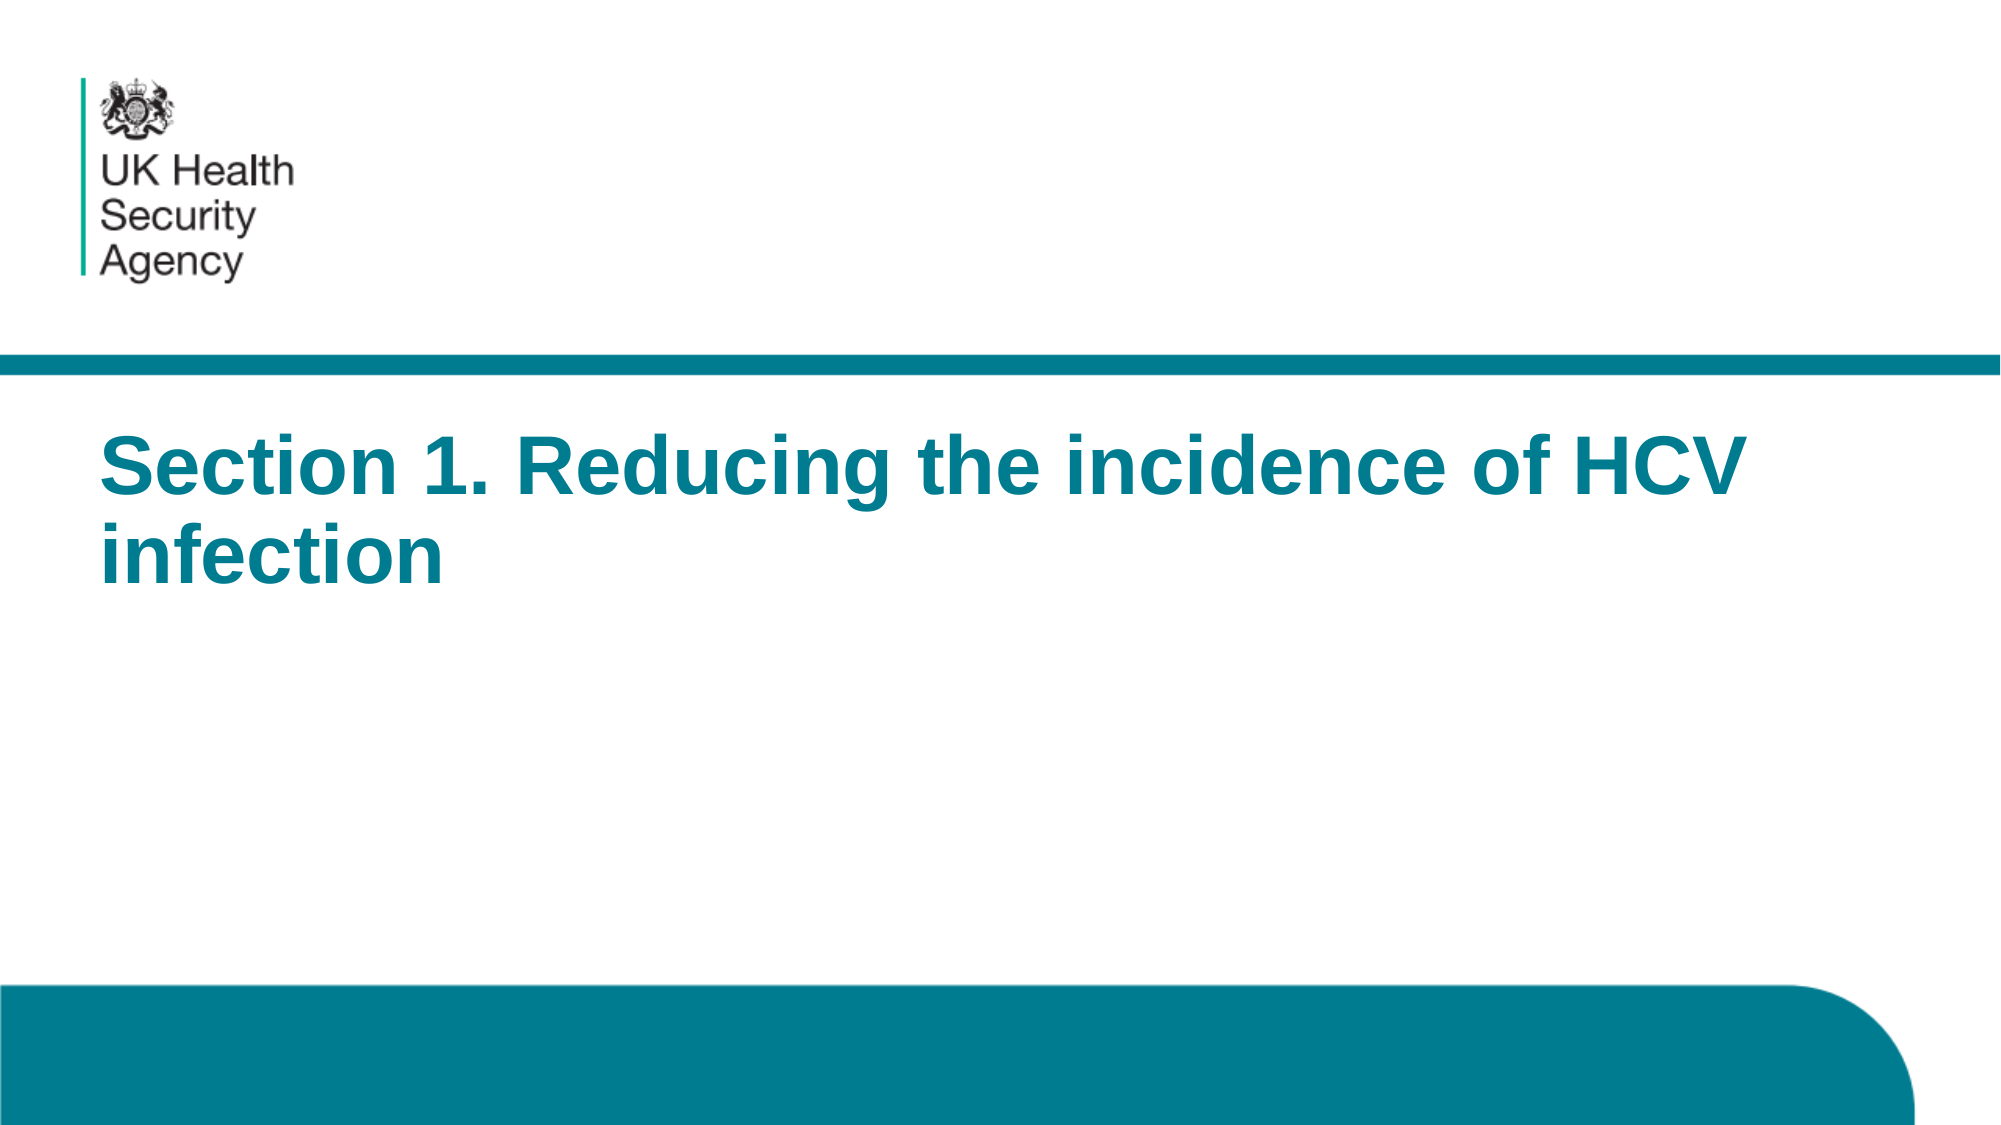

# Section 1. Reducing the incidence of HCV infection